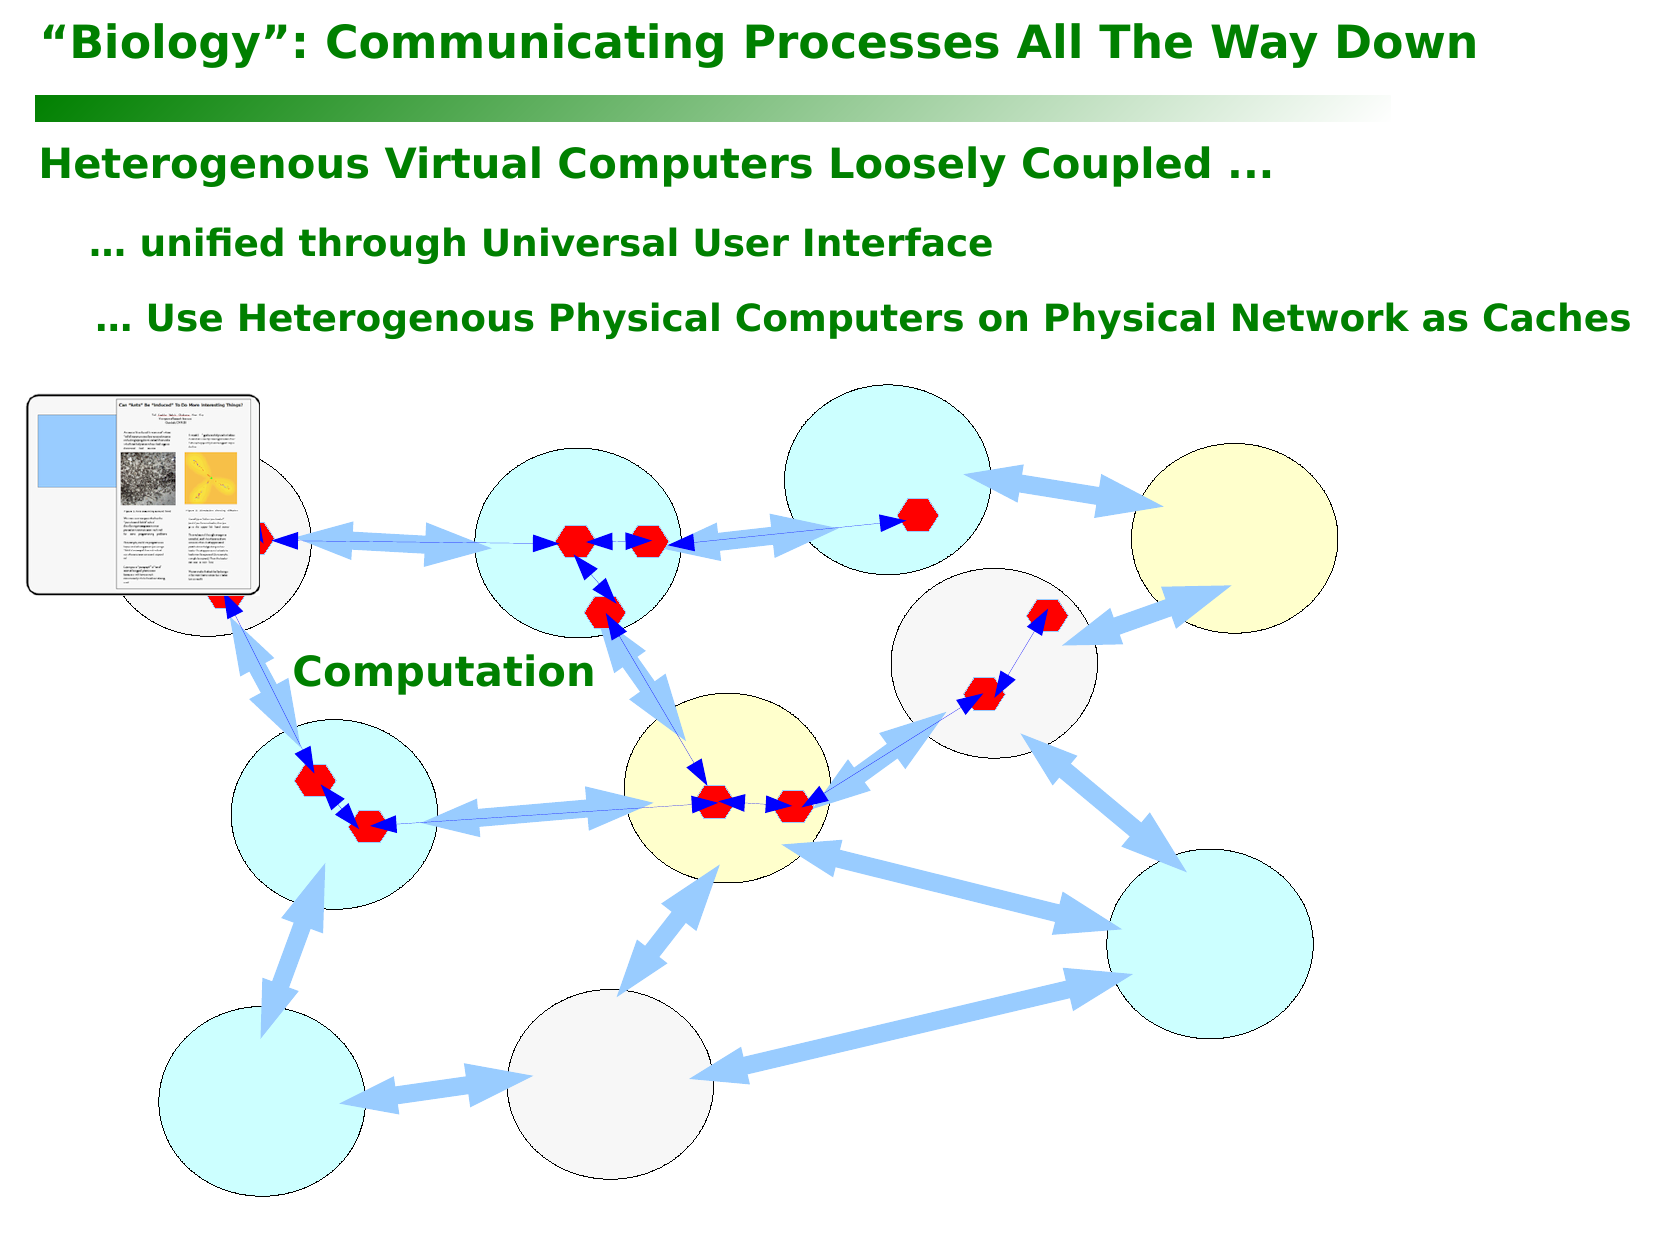

“Biology”: Communicating Processes All The Way Down
Heterogenous Virtual Computers Loosely Coupled ...
… unified through Universal User Interface
… Use Heterogenous Physical Computers on Physical Network as Caches
Computation